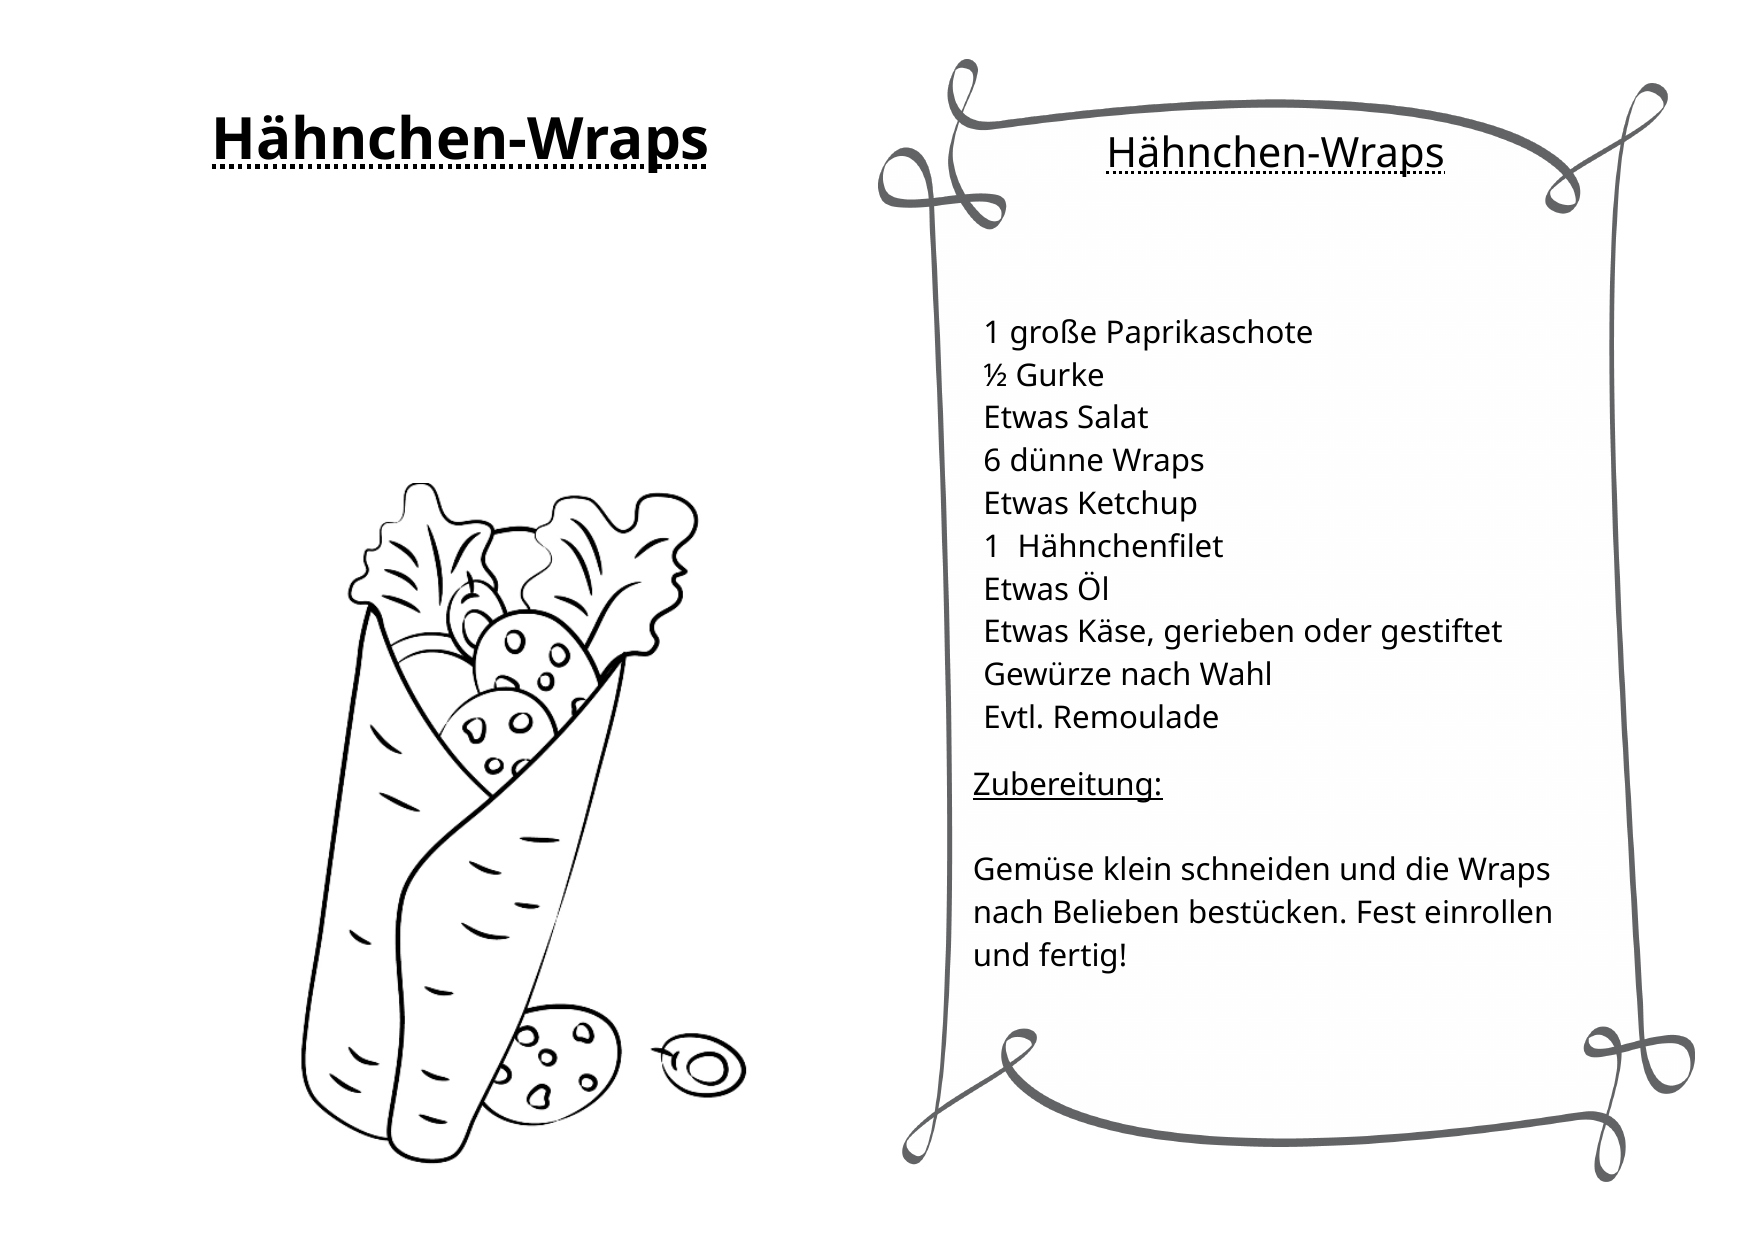

Hähnchen-Wraps
Hähnchen-Wraps
1 große Paprikaschote
½ Gurke
Etwas Salat
6 dünne Wraps
Etwas Ketchup
1 Hähnchenfilet
Etwas Öl
Etwas Käse, gerieben oder gestiftet
Gewürze nach Wahl
Evtl. Remoulade
Zubereitung:
Gemüse klein schneiden und die Wraps nach Belieben bestücken. Fest einrollen und fertig!